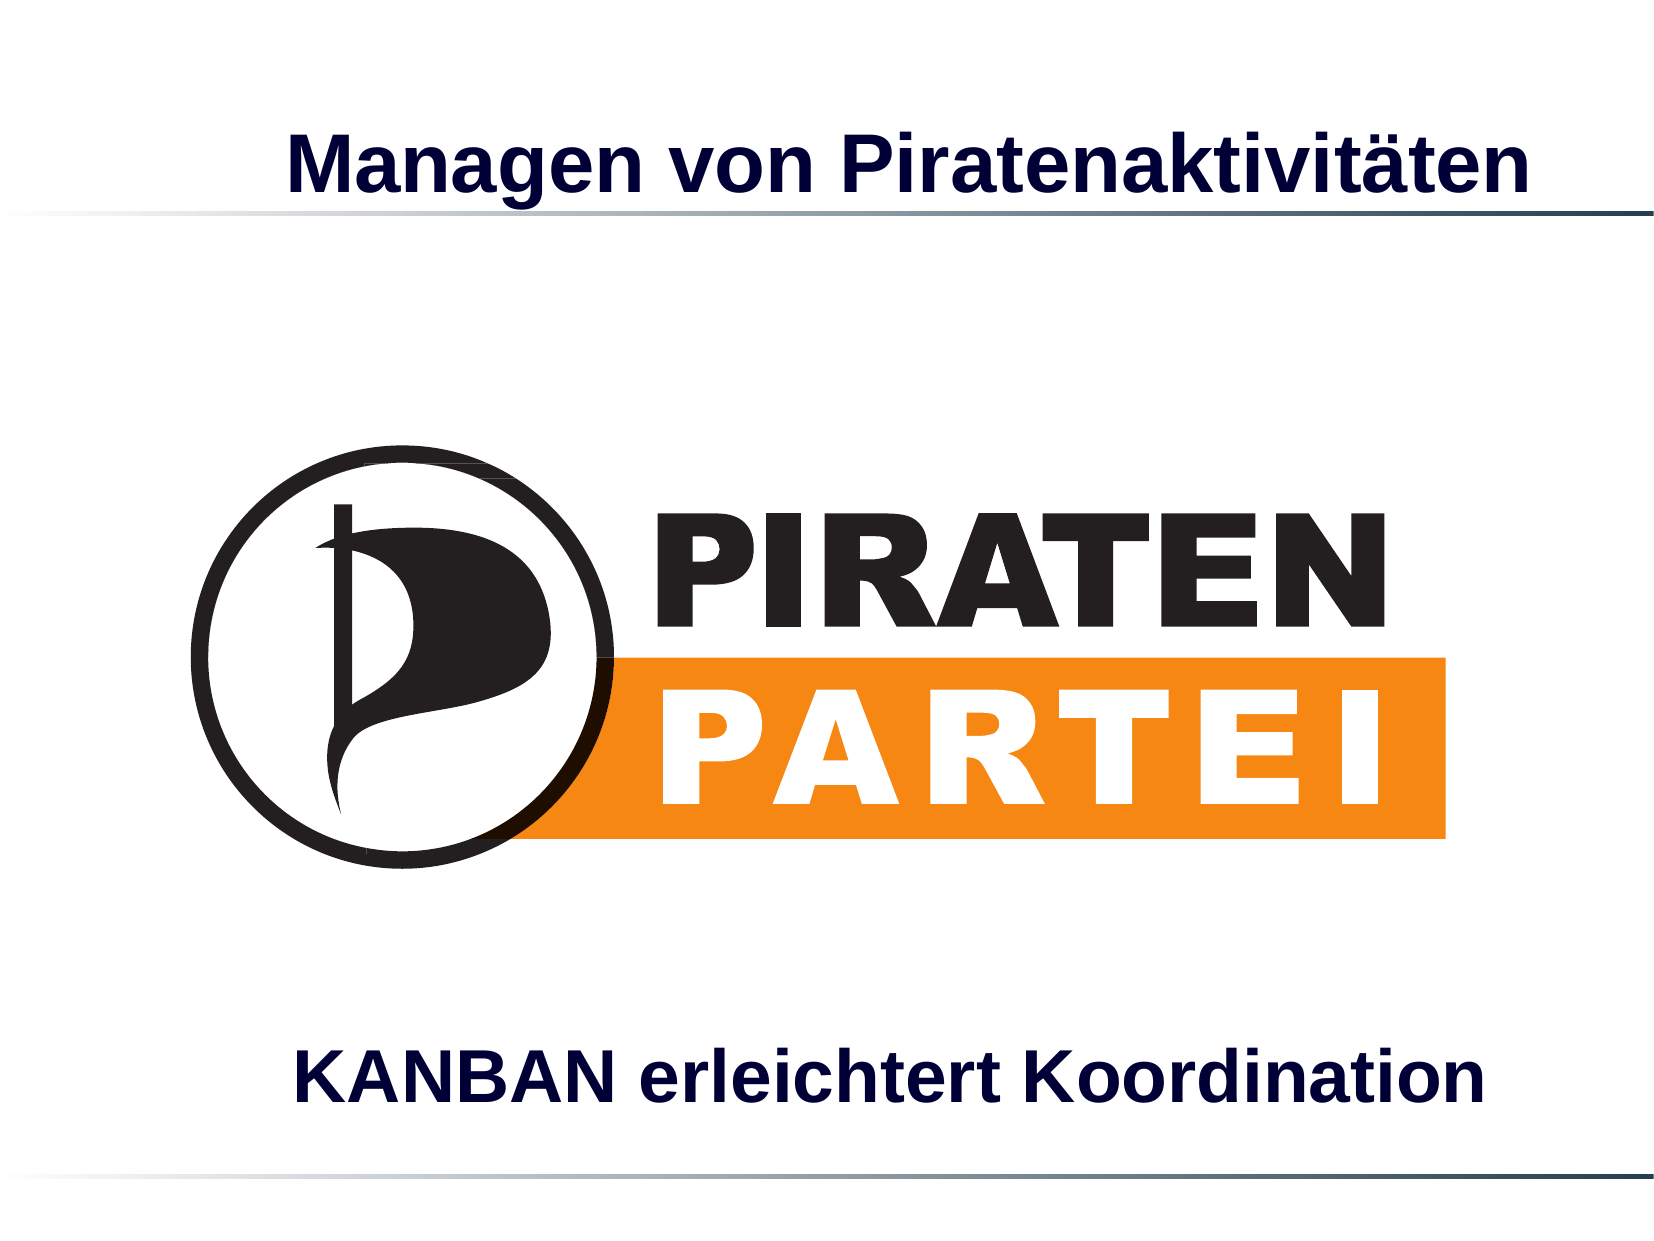

# Managen von Piratenaktivitäten
KANBAN erleichtert Koordination